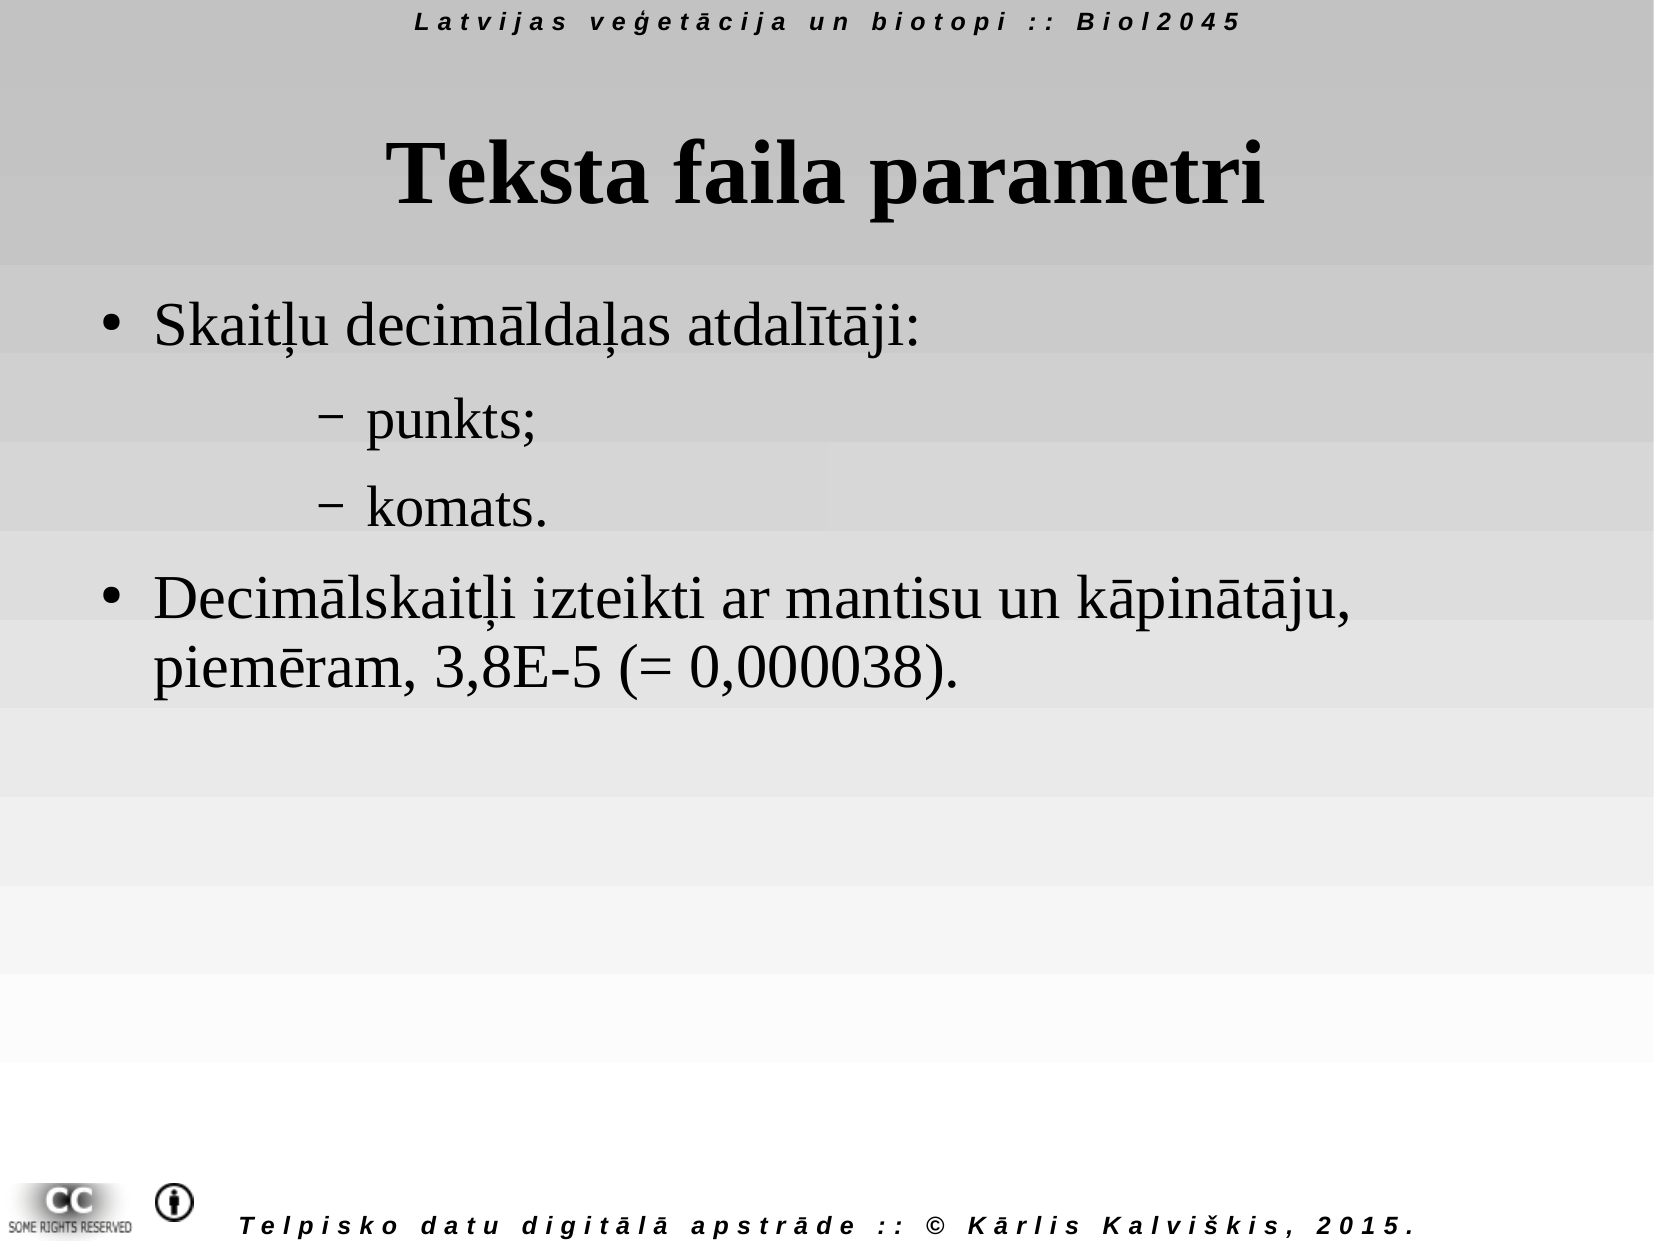

# Teksta faila parametri
Skaitļu decimāldaļas atdalītāji:
punkts;
komats.
Decimālskaitļi izteikti ar mantisu un kāpinātāju, piemēram, 3,8E-5 (= 0,000038).